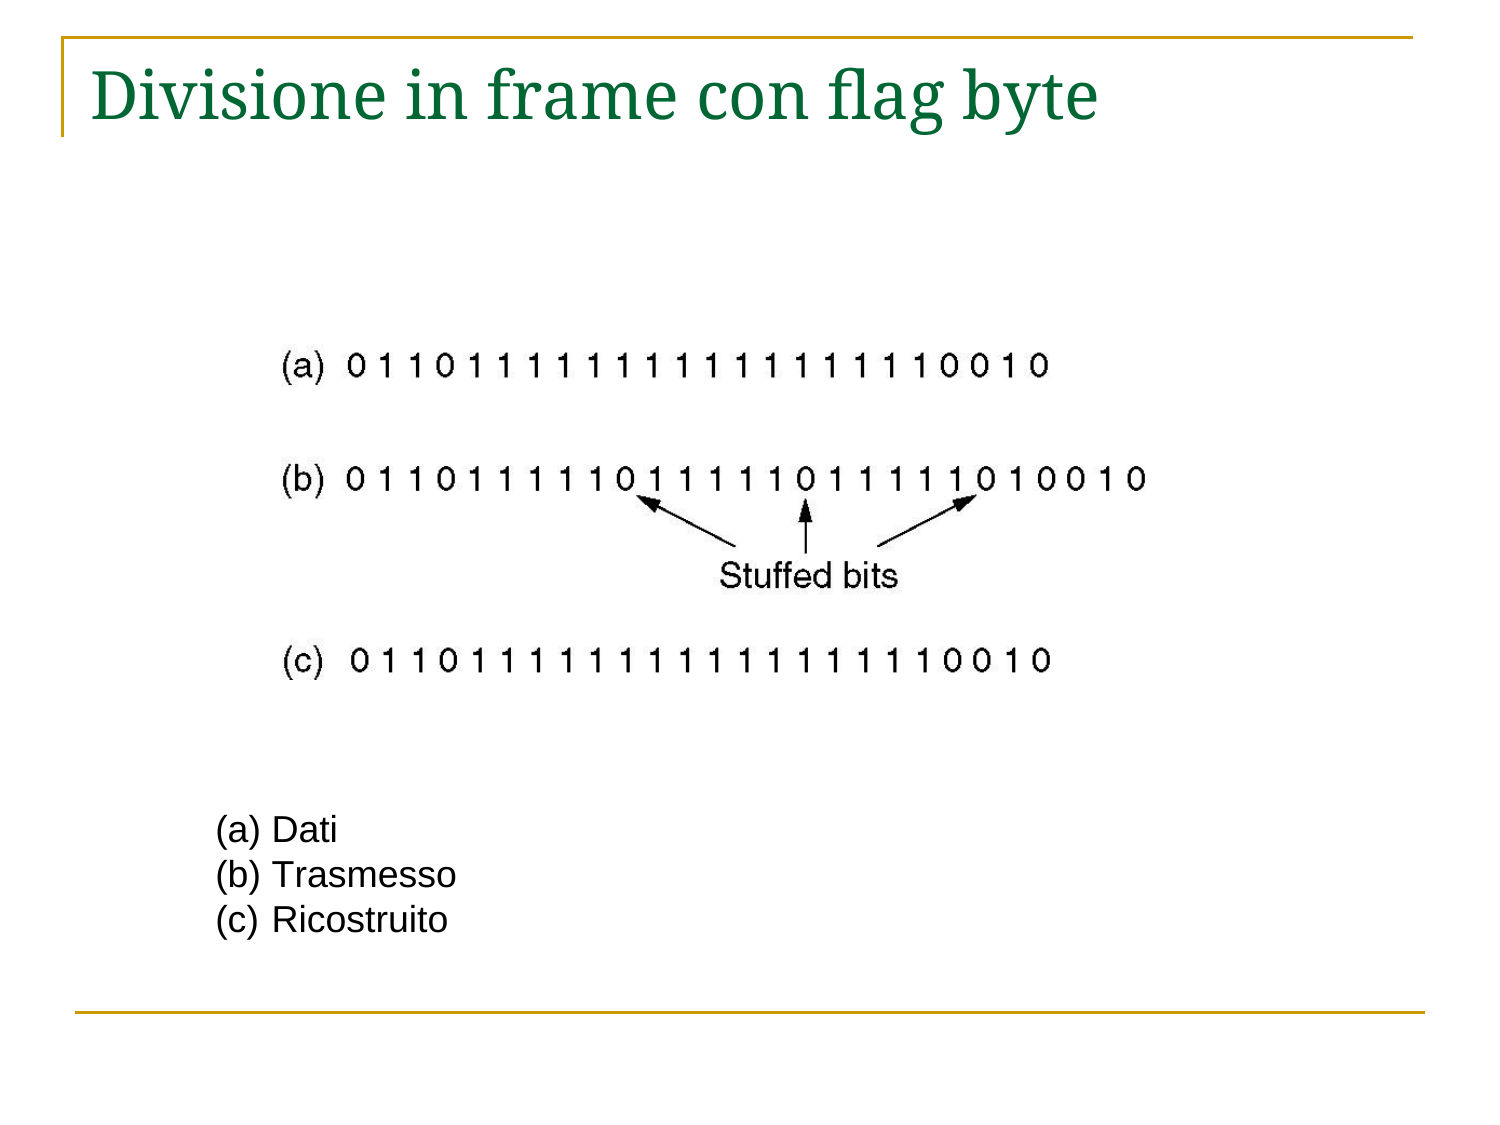

# Divisione in frame con flag byte
Dati
Trasmesso
Ricostruito